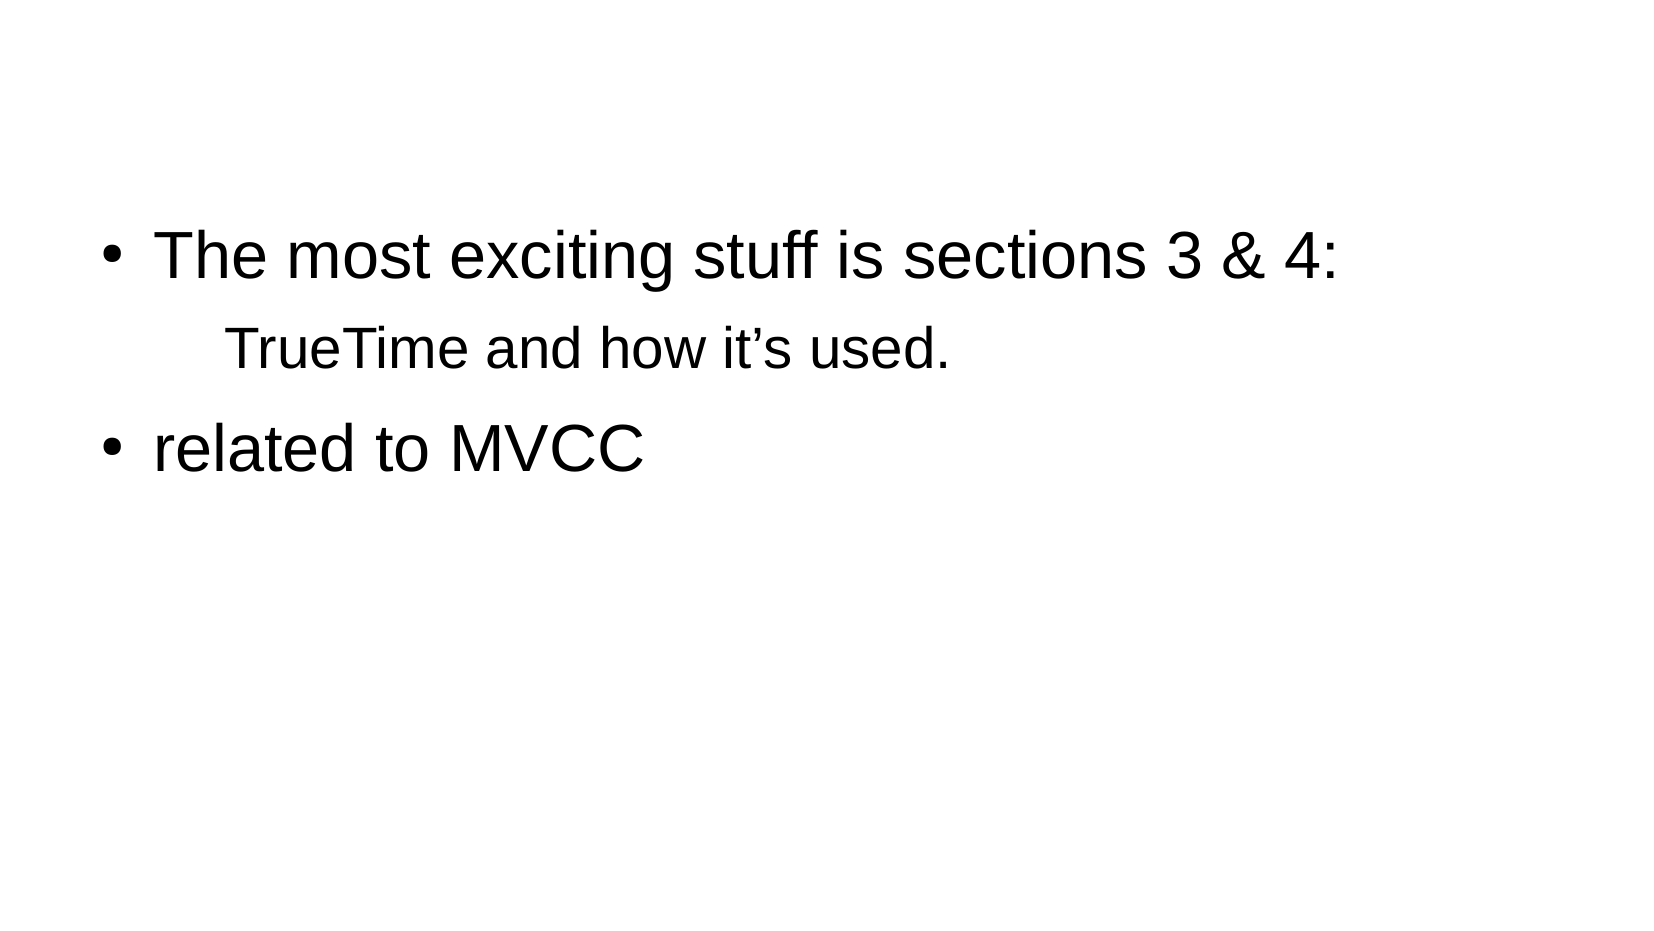

#
The most exciting stuff is sections 3 & 4:
TrueTime and how it’s used.
related to MVCC